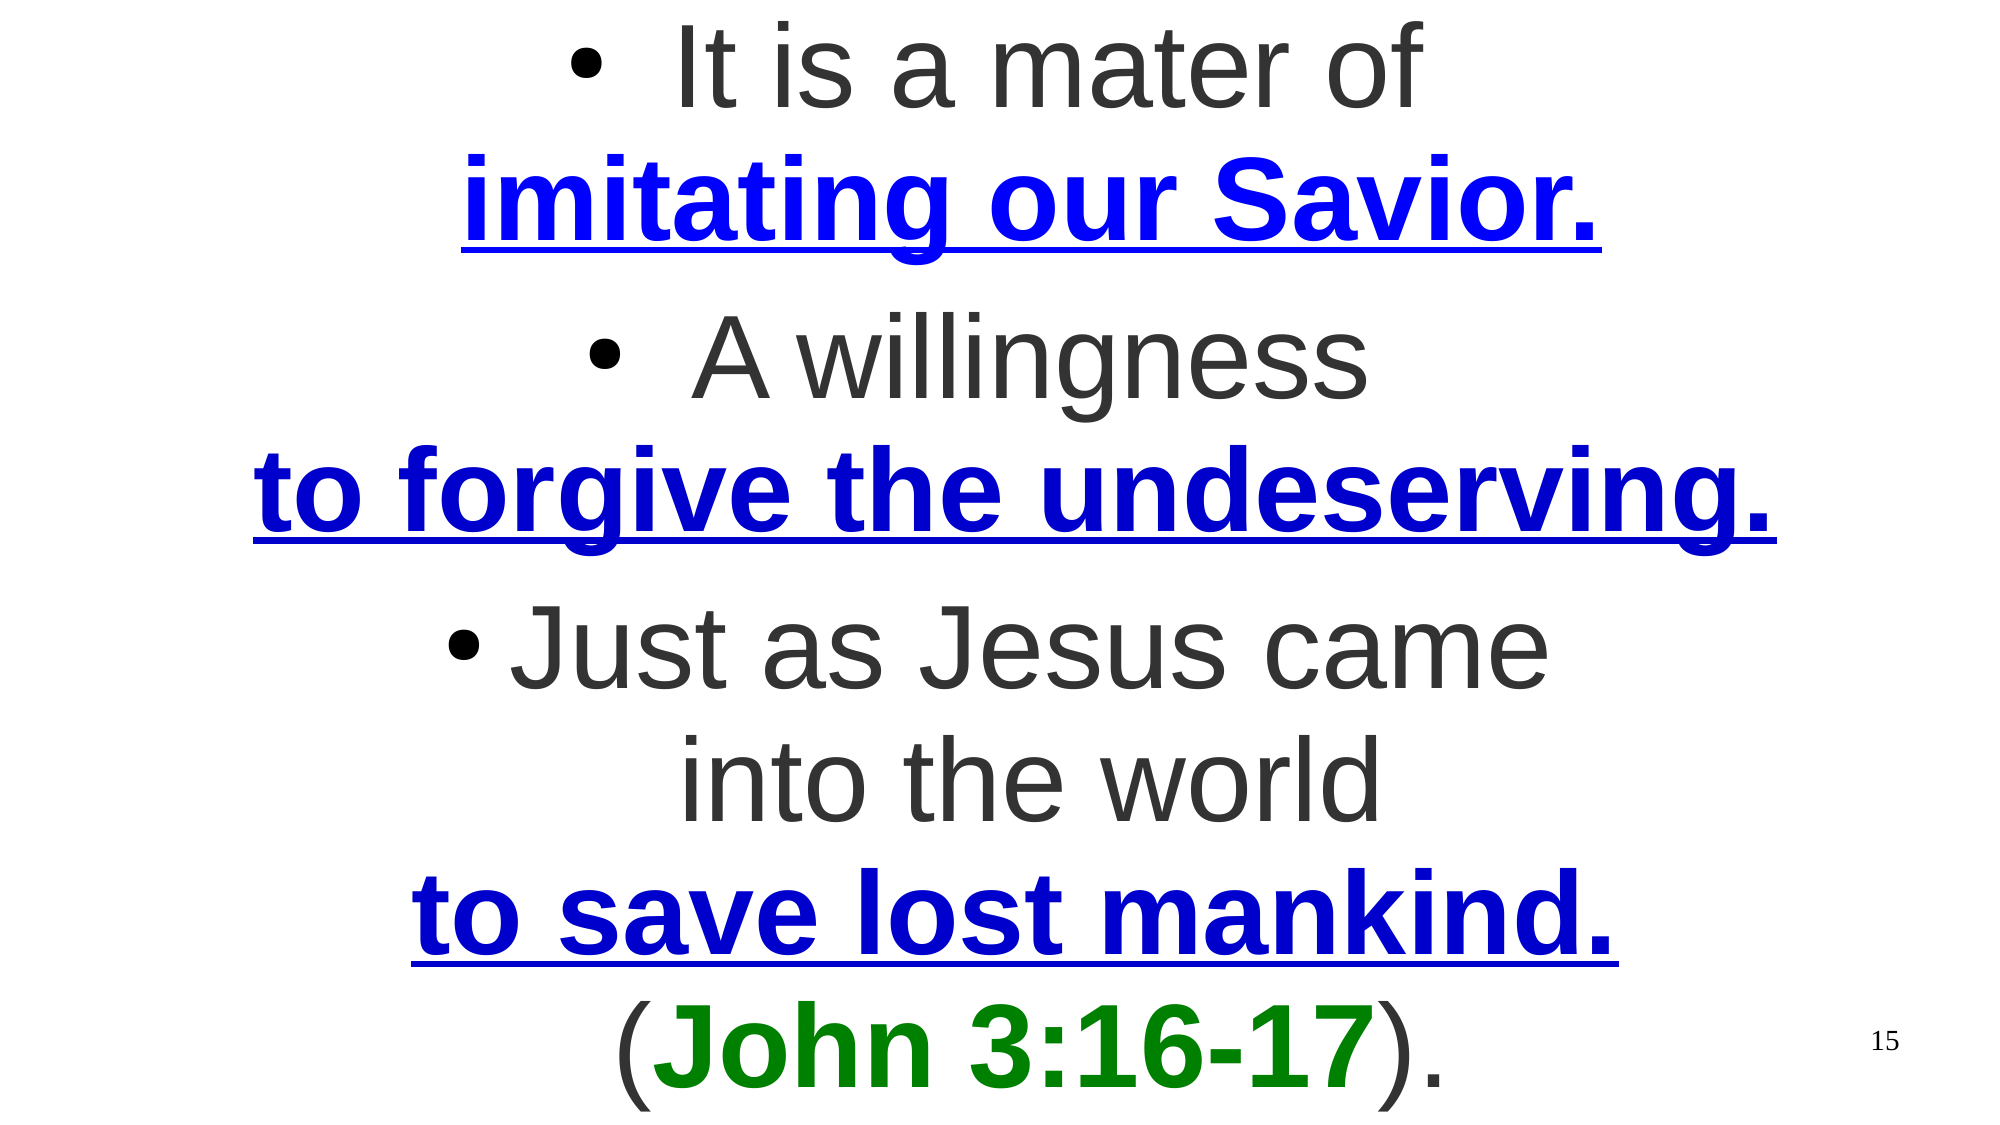

# It is a mater of imitating our Savior.
 A willingness
to forgive the undeserving.
Just as Jesus came
 into the world
to save lost mankind.
(John 3:16-17).
15